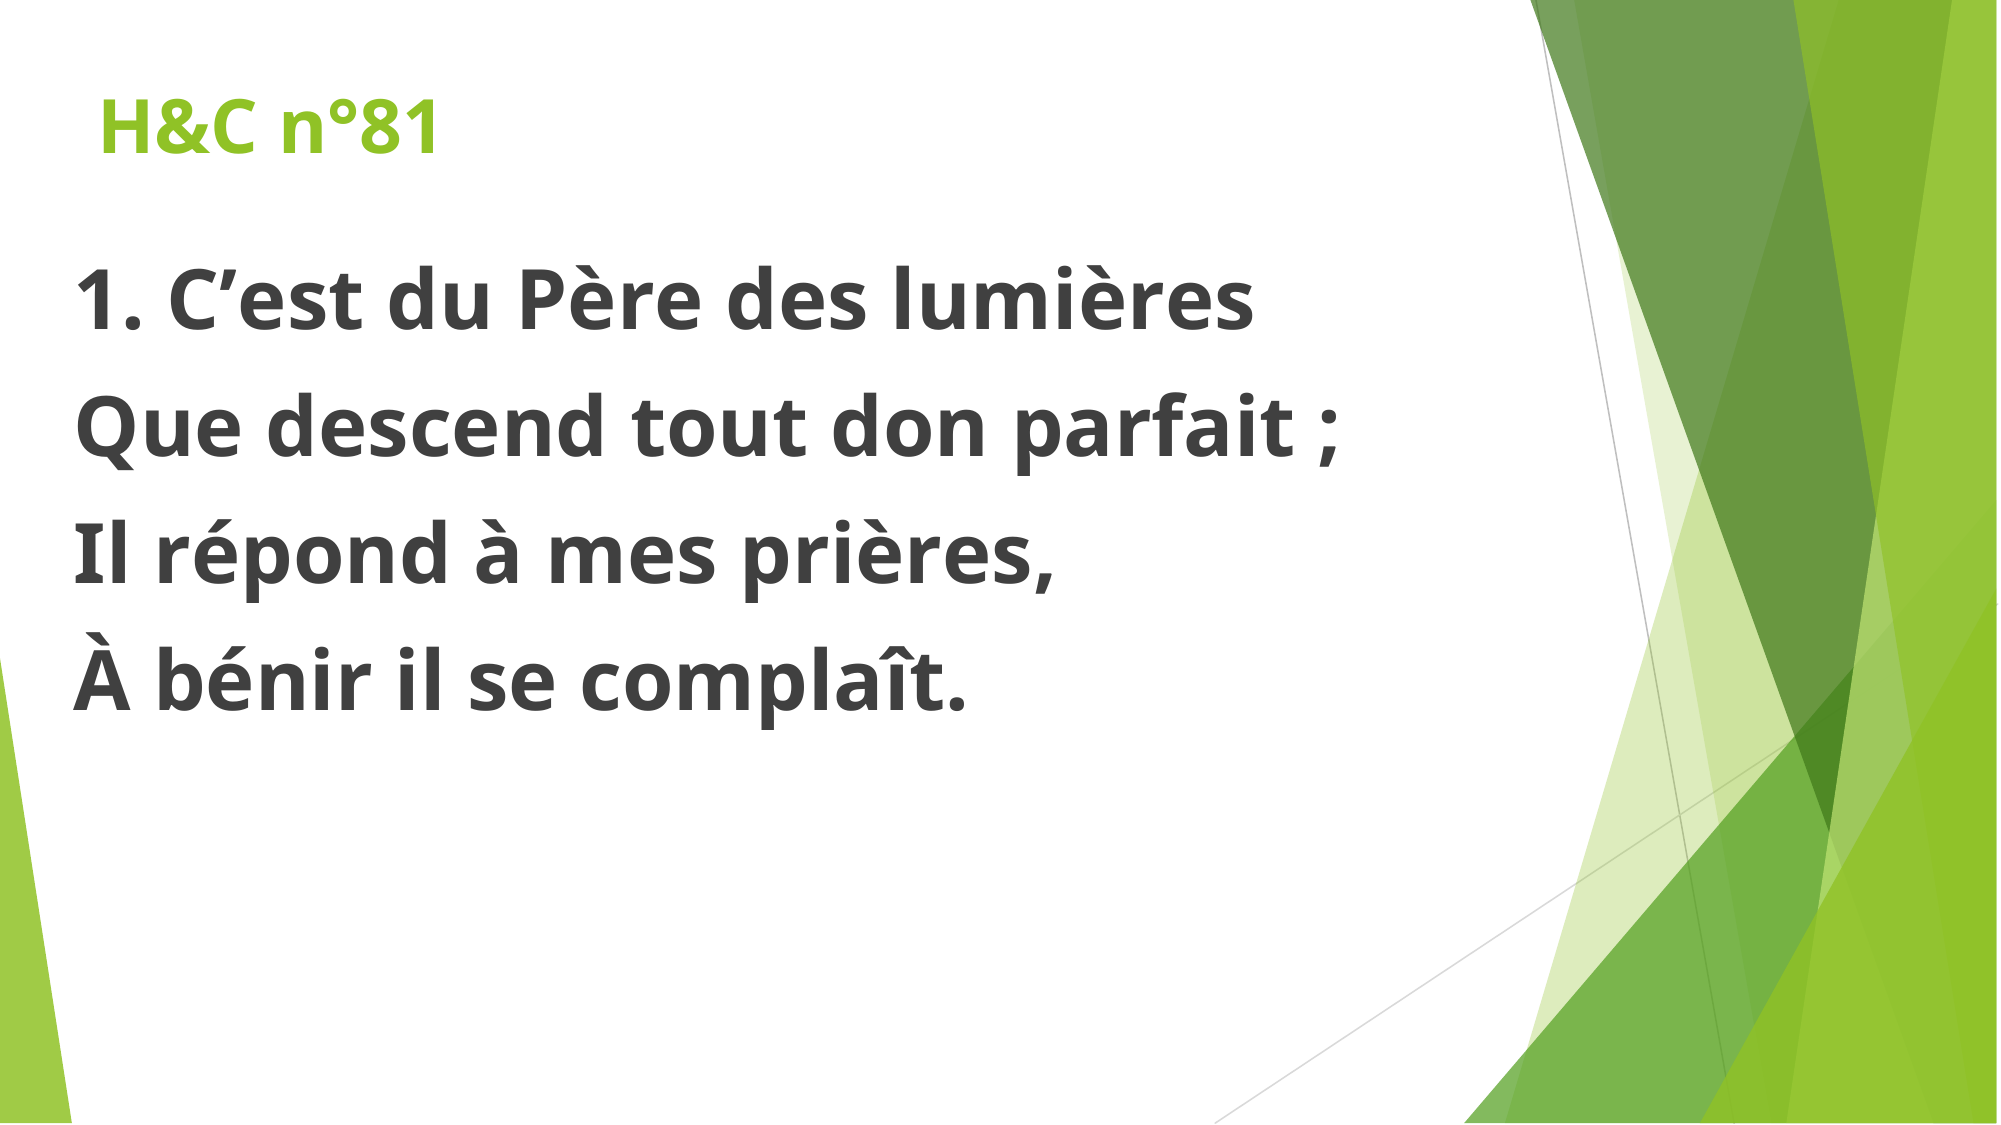

H&C n°81
1. C’est du Père des lumières
Que descend tout don parfait ;
Il répond à mes prières,
À bénir il se complaît.